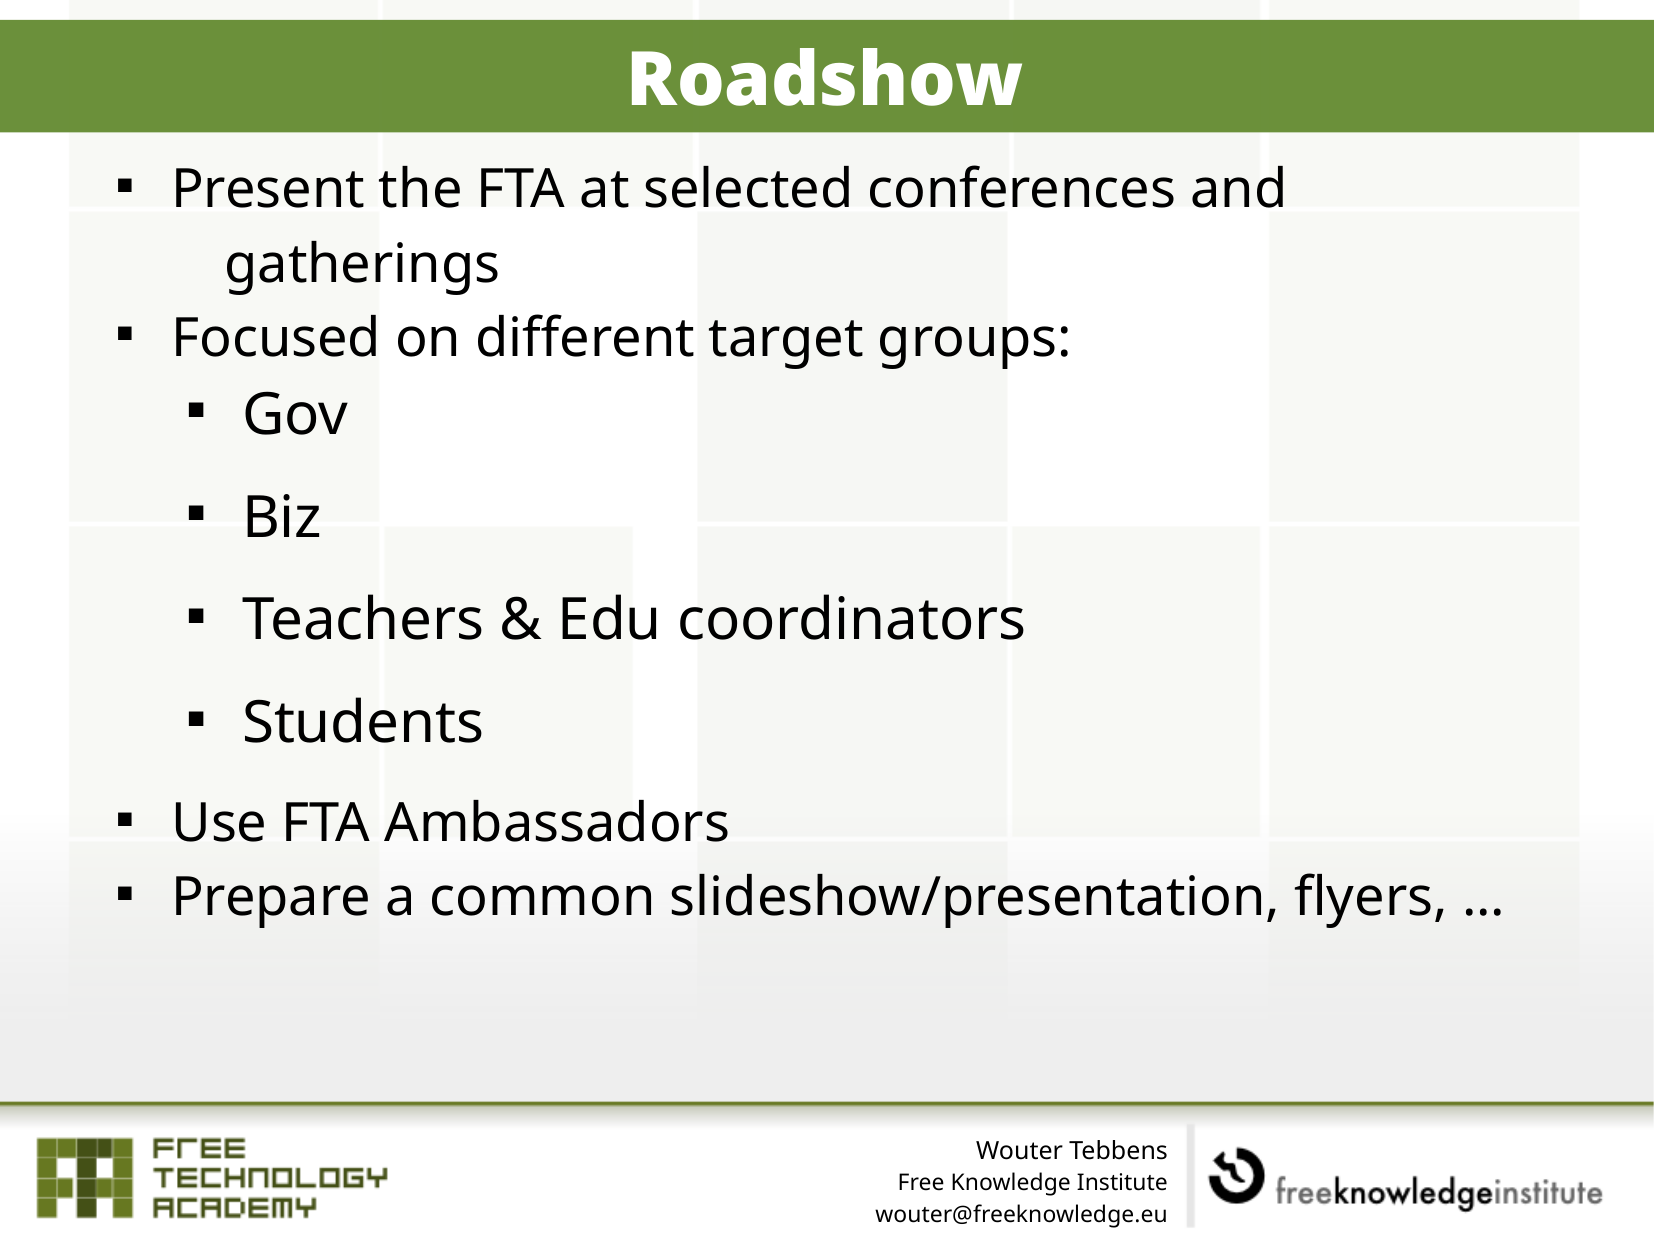

# Roadshow
Present the FTA at selected conferences and gatherings
Focused on different target groups:
Gov
Biz
Teachers & Edu coordinators
Students
Use FTA Ambassadors
Prepare a common slideshow/presentation, flyers, ...